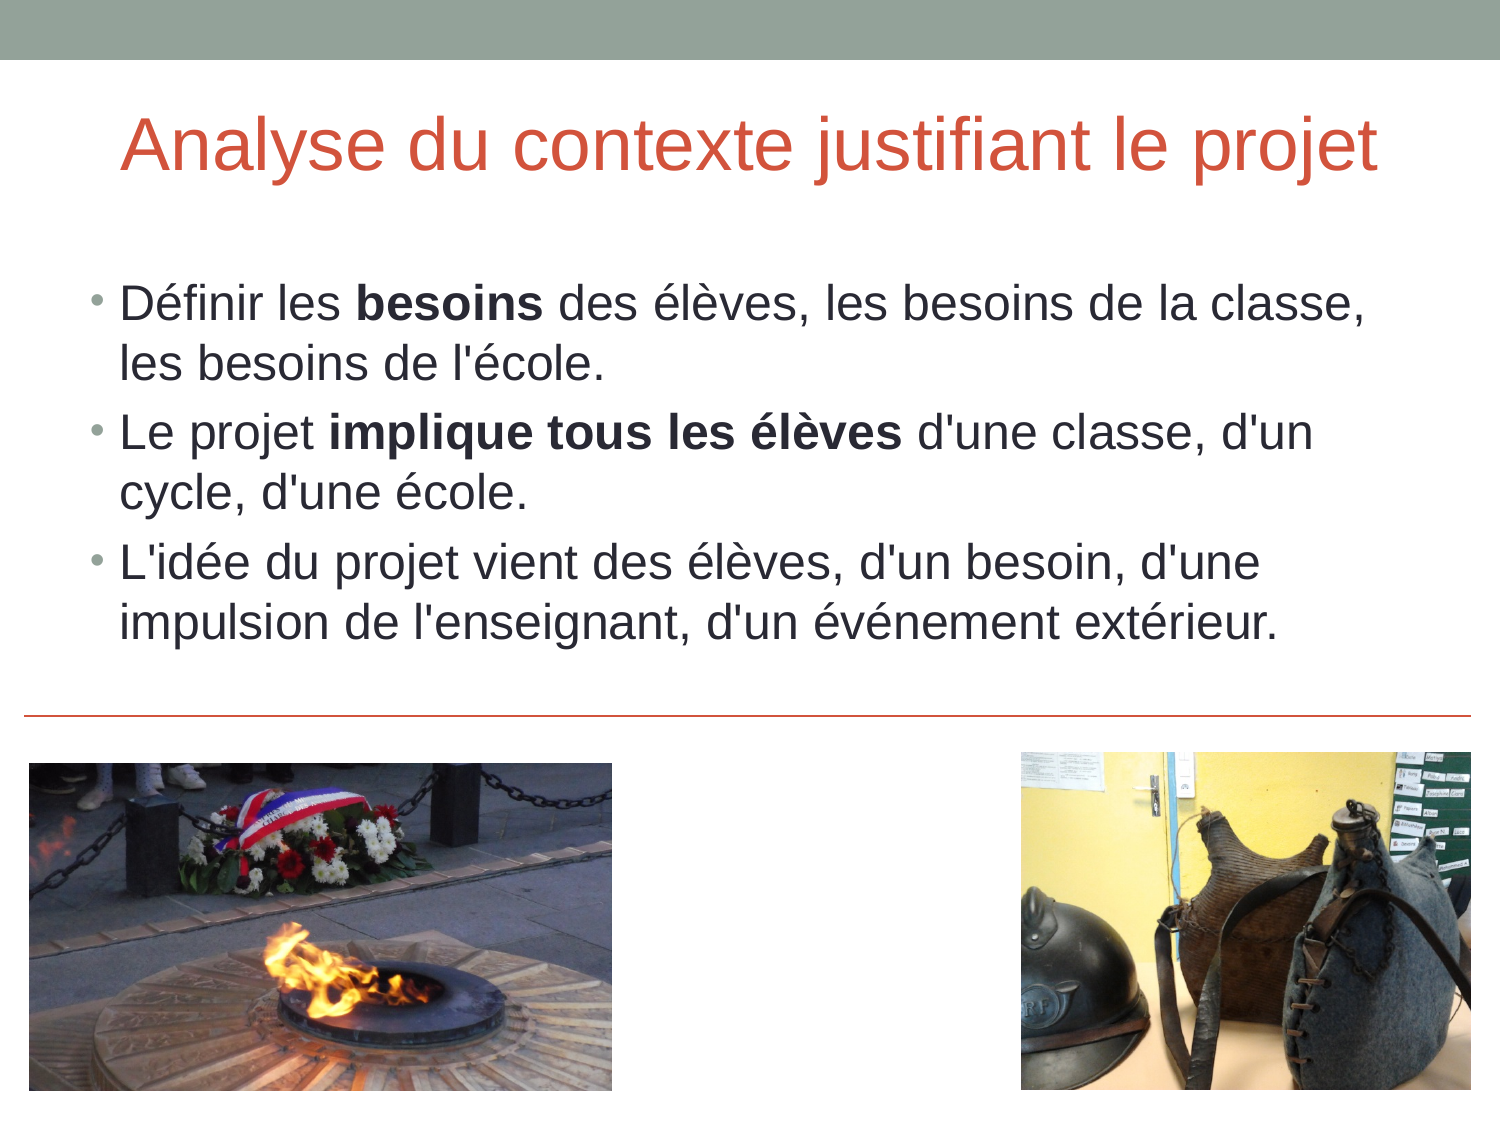

# Analyse du contexte justifiant le projet
Définir les besoins des élèves, les besoins de la classe, les besoins de l'école.
Le projet implique tous les élèves d'une classe, d'un cycle, d'une école.
L'idée du projet vient des élèves, d'un besoin, d'une impulsion de l'enseignant, d'un événement extérieur.